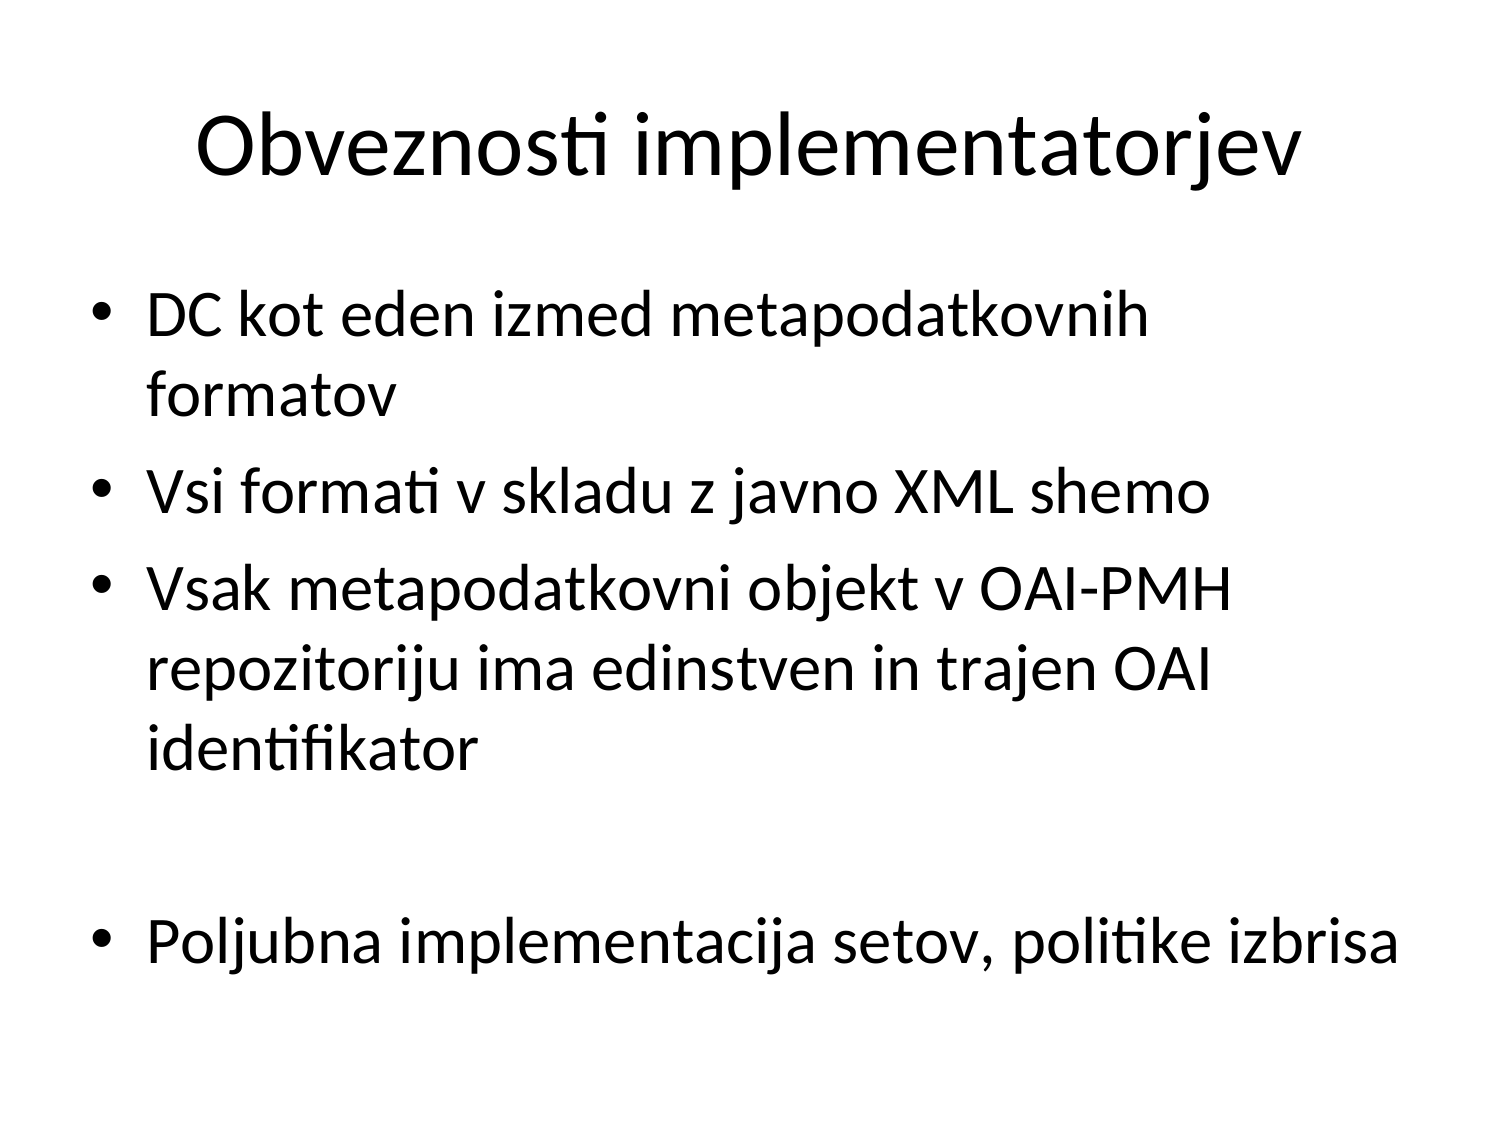

# Obveznosti implementatorjev
DC kot eden izmed metapodatkovnih formatov
Vsi formati v skladu z javno XML shemo
Vsak metapodatkovni objekt v OAI-PMH repozitoriju ima edinstven in trajen OAI identifikator
Poljubna implementacija setov, politike izbrisa